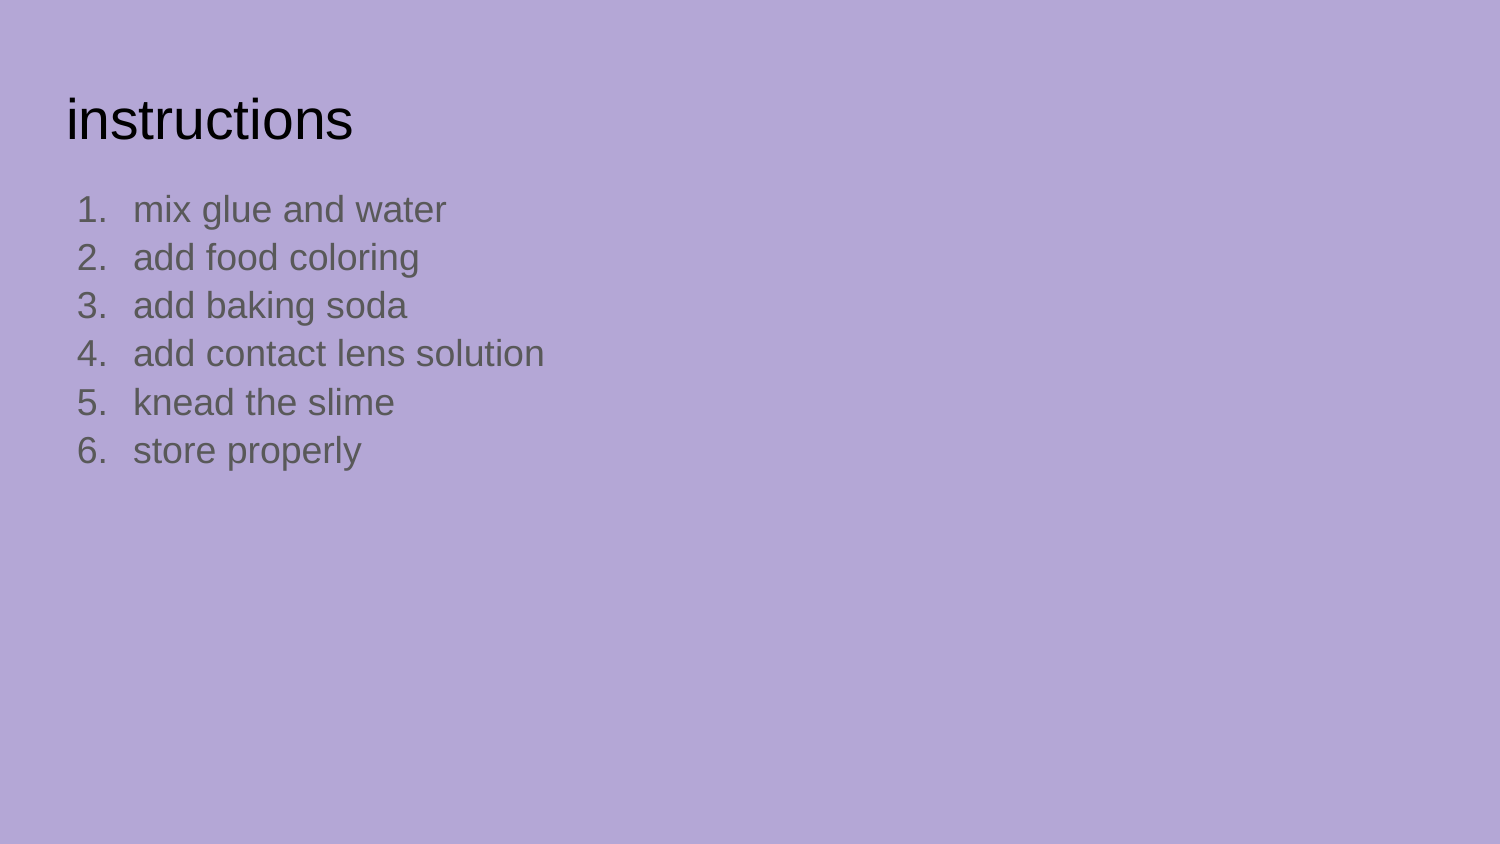

# instructions
mix glue and water
add food coloring
add baking soda
add contact lens solution
knead the slime
store properly